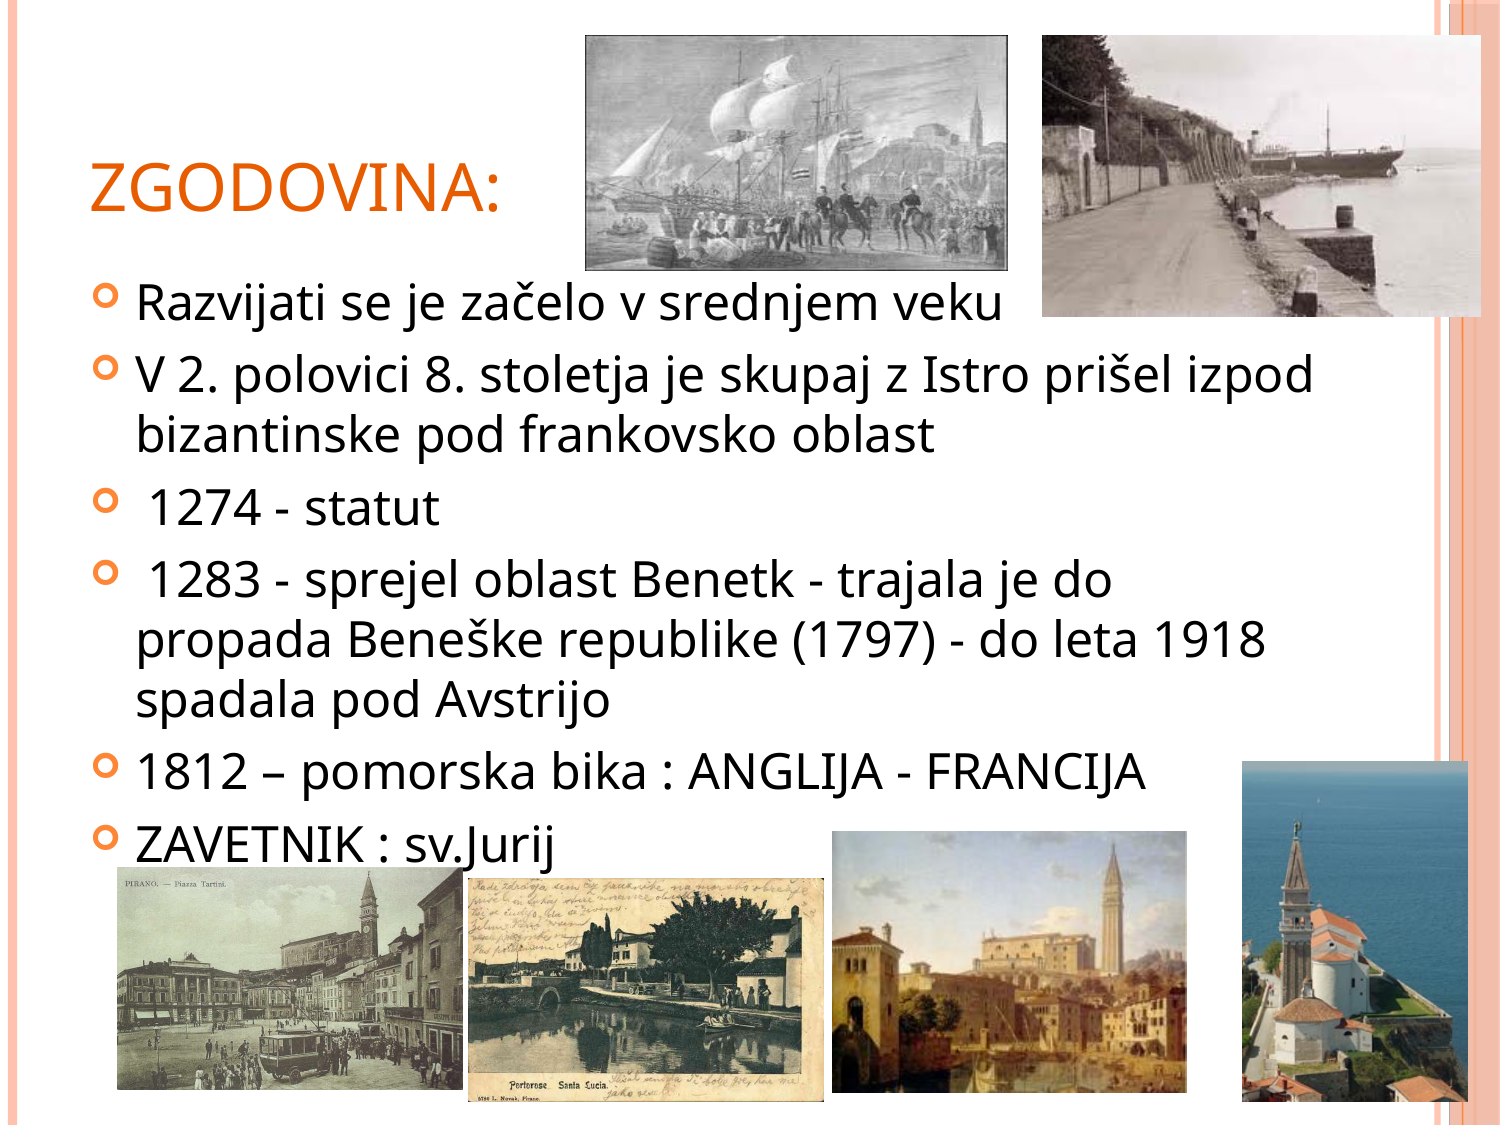

# zgodovina:
Razvijati se je začelo v srednjem veku
V 2. polovici 8. stoletja je skupaj z Istro prišel izpod bizantinske pod frankovsko oblast
 1274 - statut
 1283 - sprejel oblast Benetk - trajala je do propada Beneške republike (1797) - do leta 1918 spadala pod Avstrijo
1812 – pomorska bika : ANGLIJA - FRANCIJA
ZAVETNIK : sv.Jurij